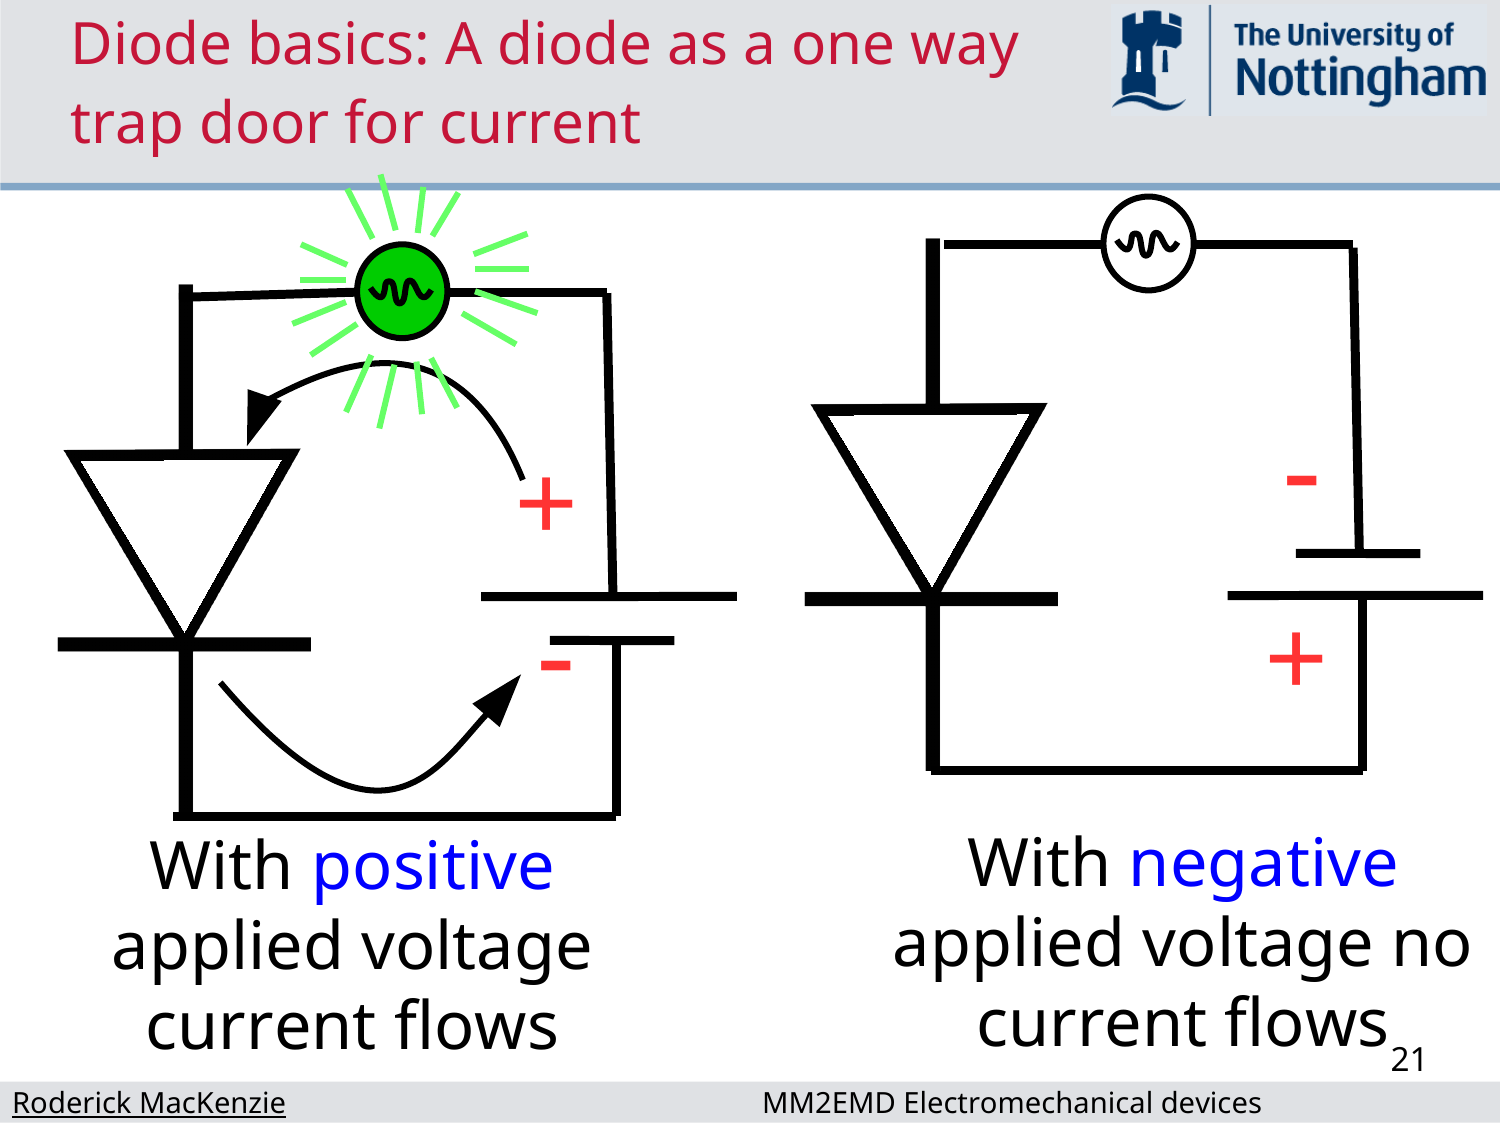

# Diode basics: A diode as a one way trap door for current
-
+
-
+
With negative applied voltage no current flows
With positive applied voltage current flows